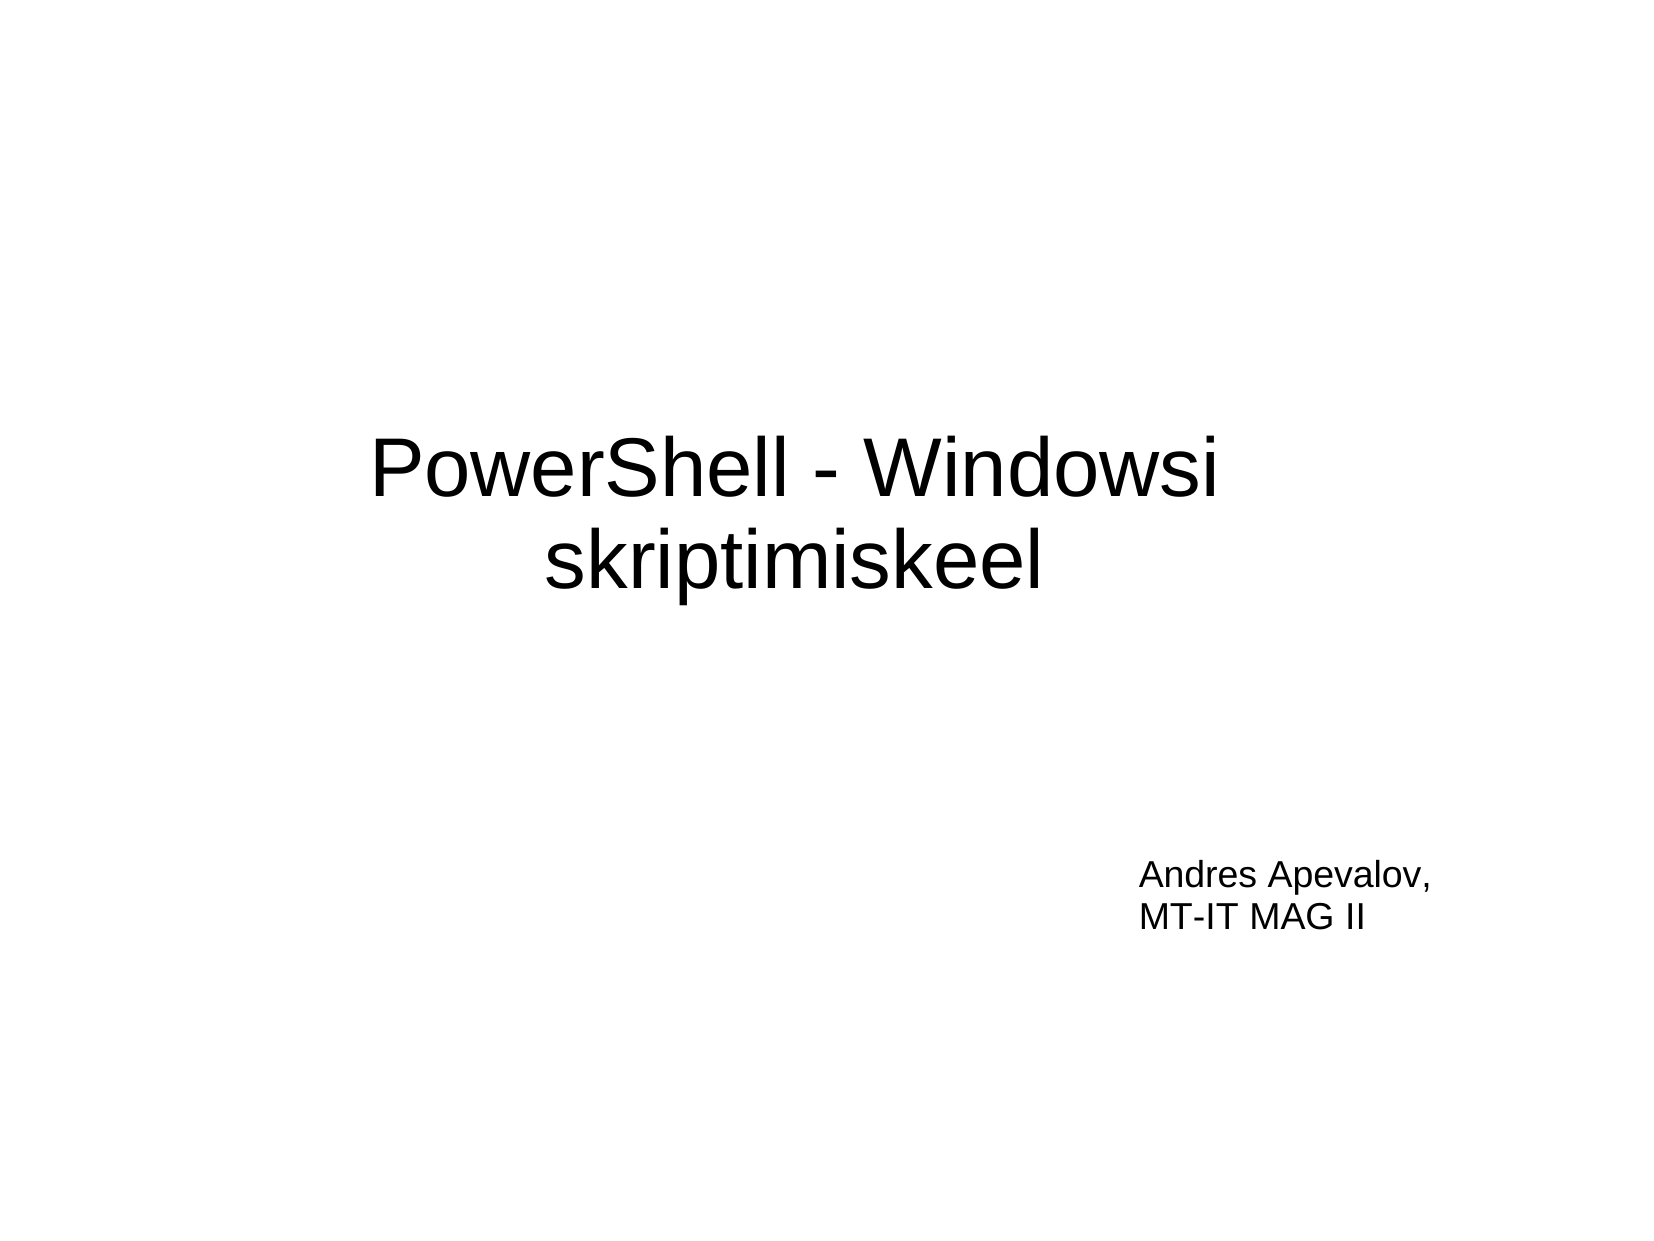

PowerShell - Windowsi skriptimiskeel
Andres Apevalov,
MT-IT MAG II